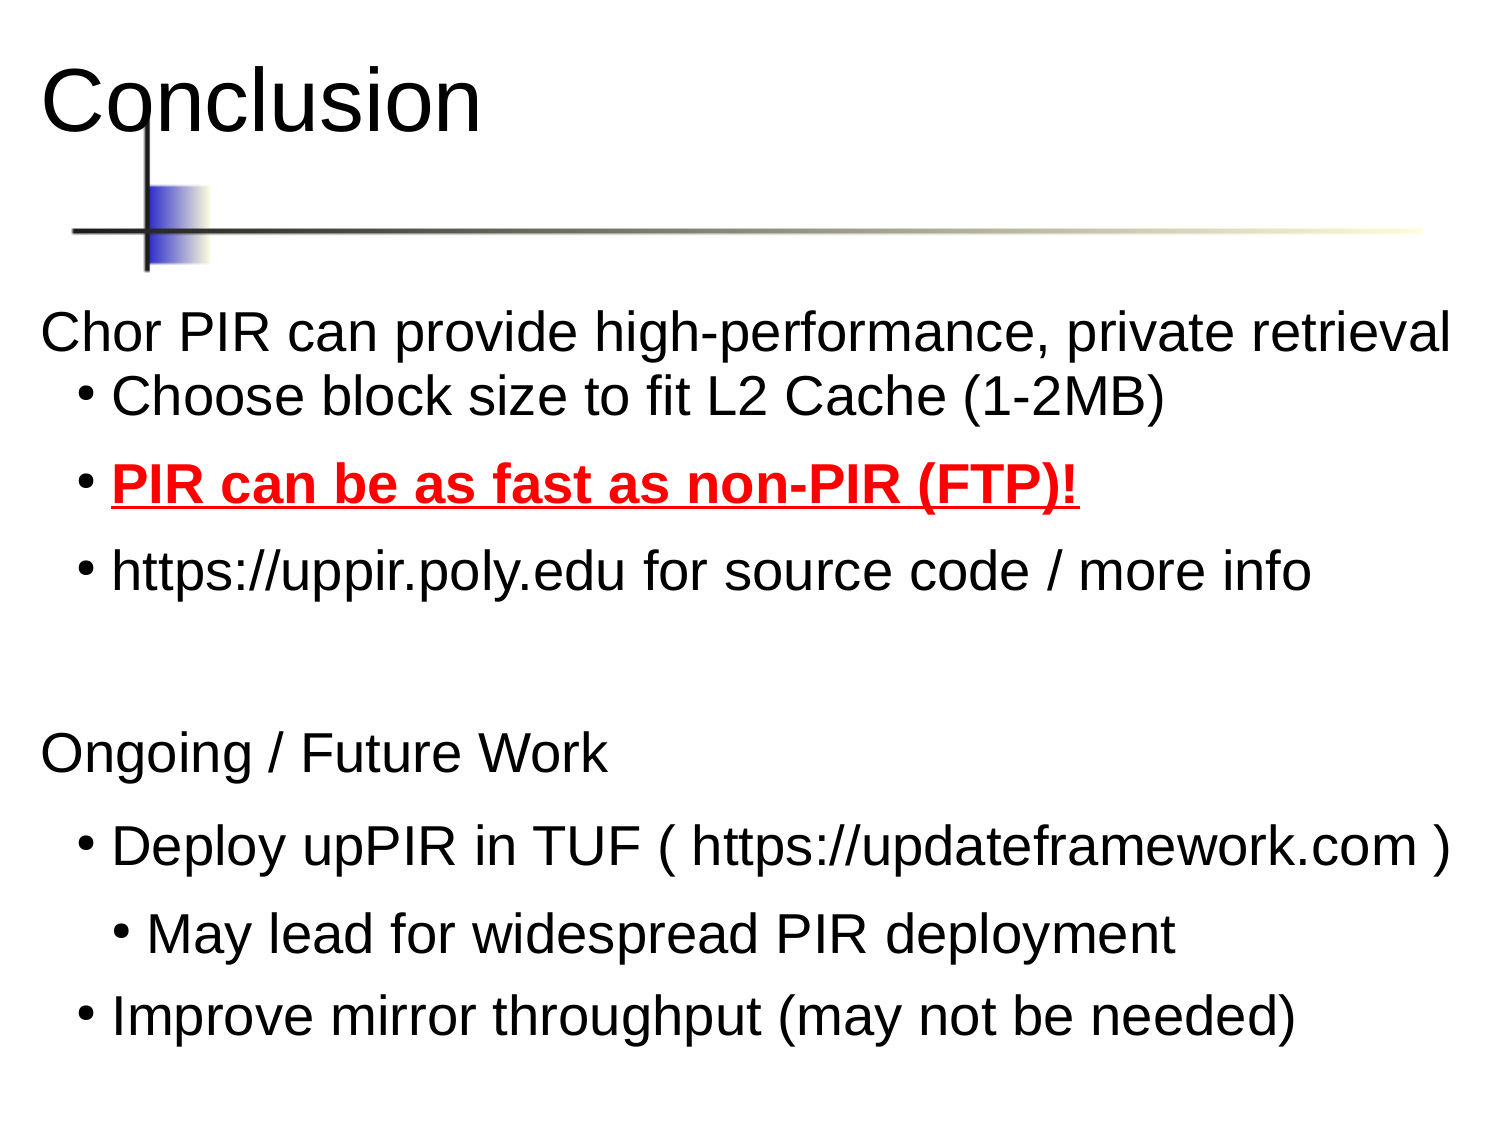

# Conclusion
Chor PIR can provide high-performance, private retrieval
Choose block size to fit L2 Cache (1-2MB)
PIR can be as fast as non-PIR (FTP)!
https://uppir.poly.edu for source code / more info
Ongoing / Future Work
Deploy upPIR in TUF ( https://updateframework.com )
May lead for widespread PIR deployment
Improve mirror throughput (may not be needed)